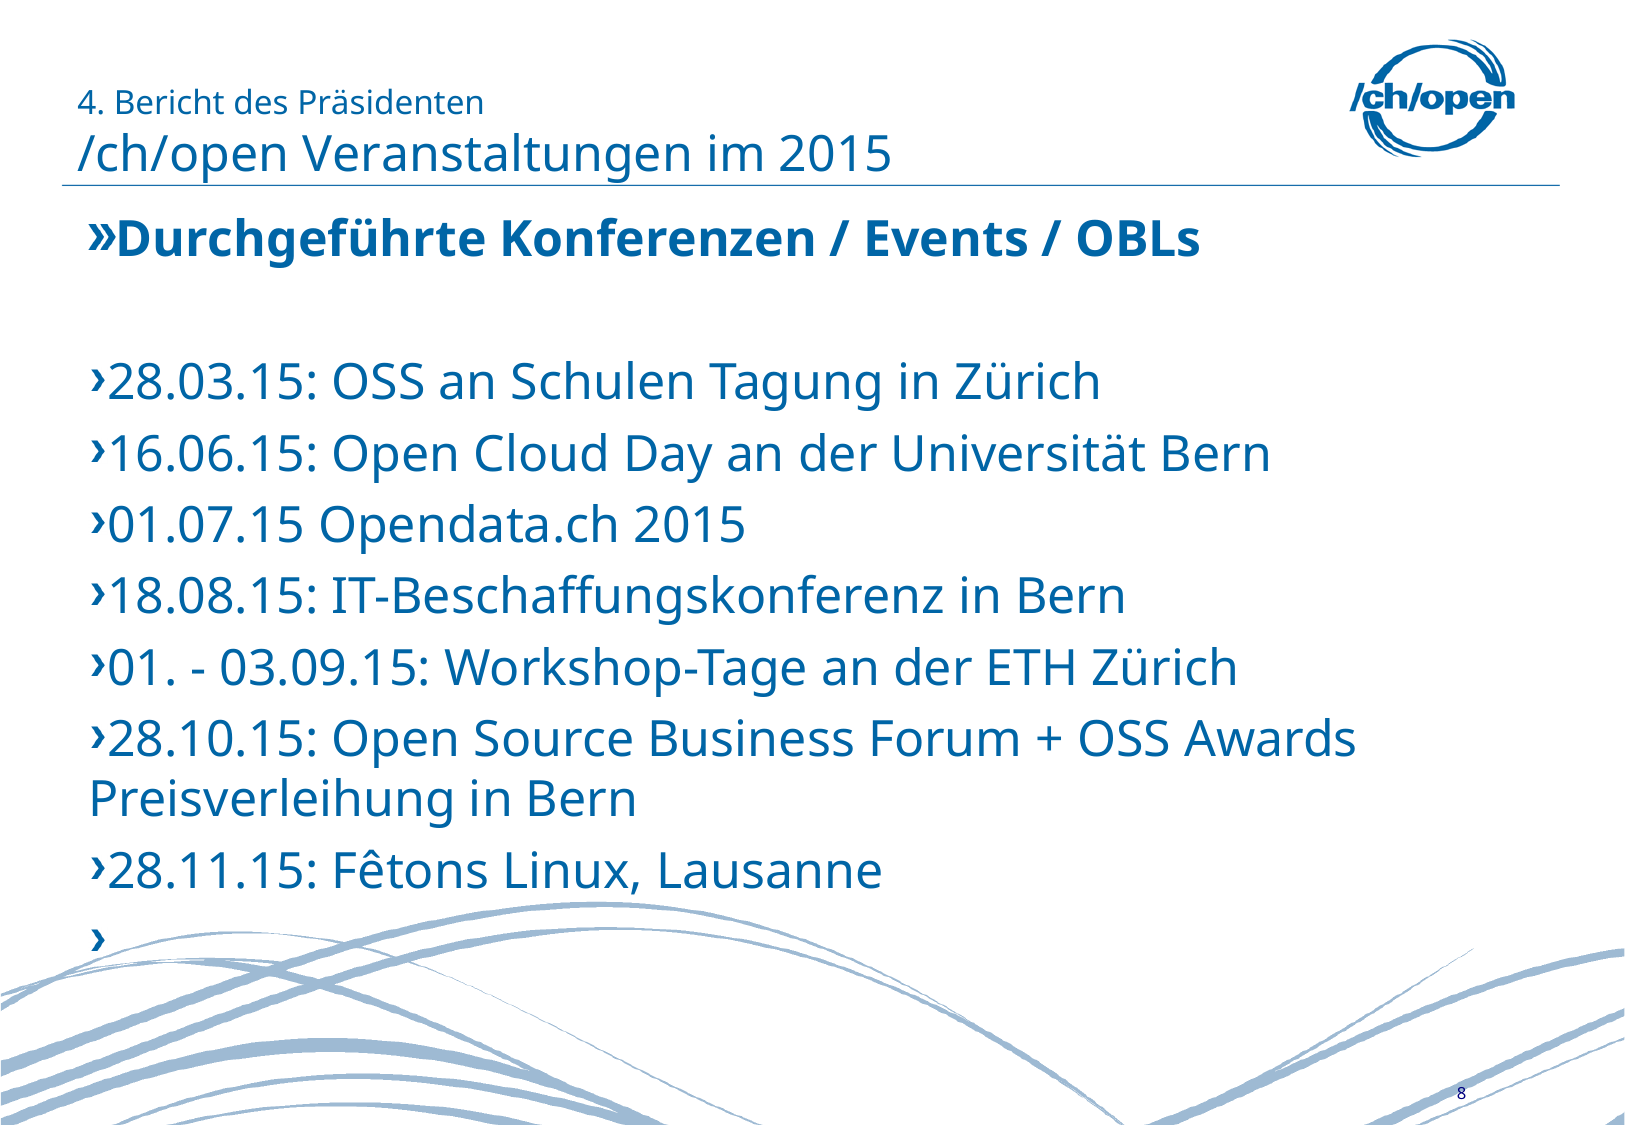

# 4. Bericht des Präsidenten /ch/open Veranstaltungen im 2015
Durchgeführte Konferenzen / Events / OBLs
28.03.15: OSS an Schulen Tagung in Zürich
16.06.15: Open Cloud Day an der Universität Bern
01.07.15 Opendata.ch 2015
18.08.15: IT-Beschaffungskonferenz in Bern
01. - 03.09.15: Workshop-Tage an der ETH Zürich
28.10.15: Open Source Business Forum + OSS Awards Preisverleihung in Bern
28.11.15: Fêtons Linux, Lausanne